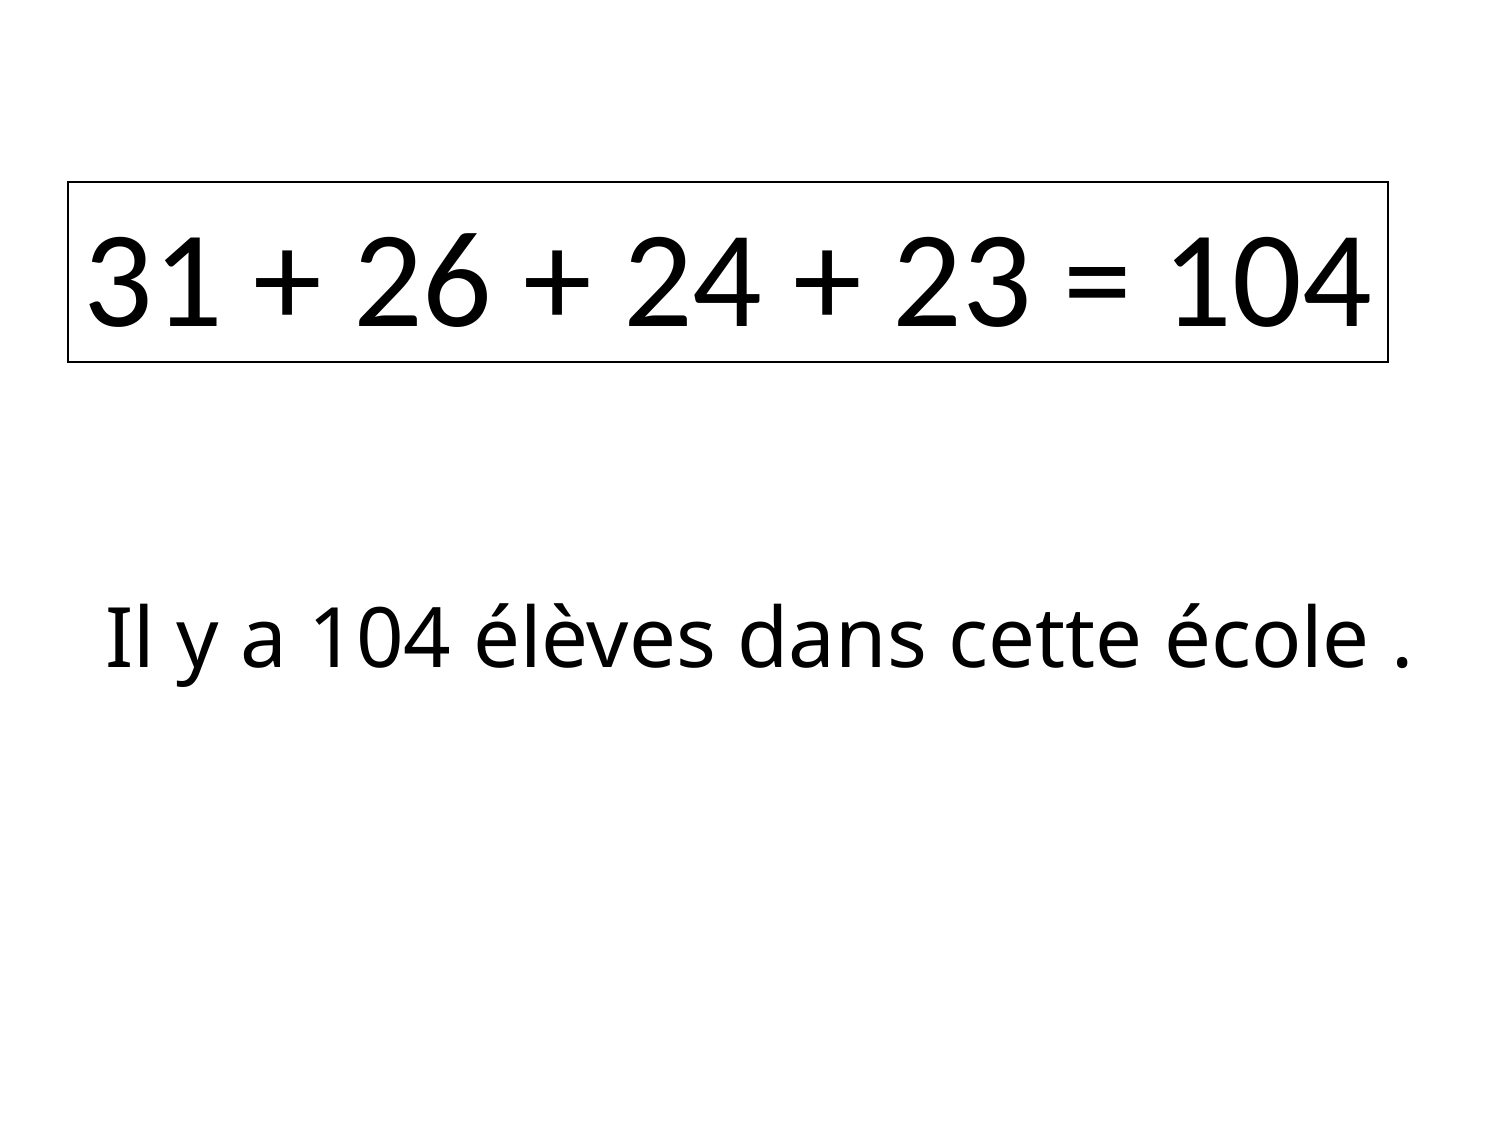

31 + 26 + 24 + 23 = 104
 Il y a 104 élèves dans cette école .